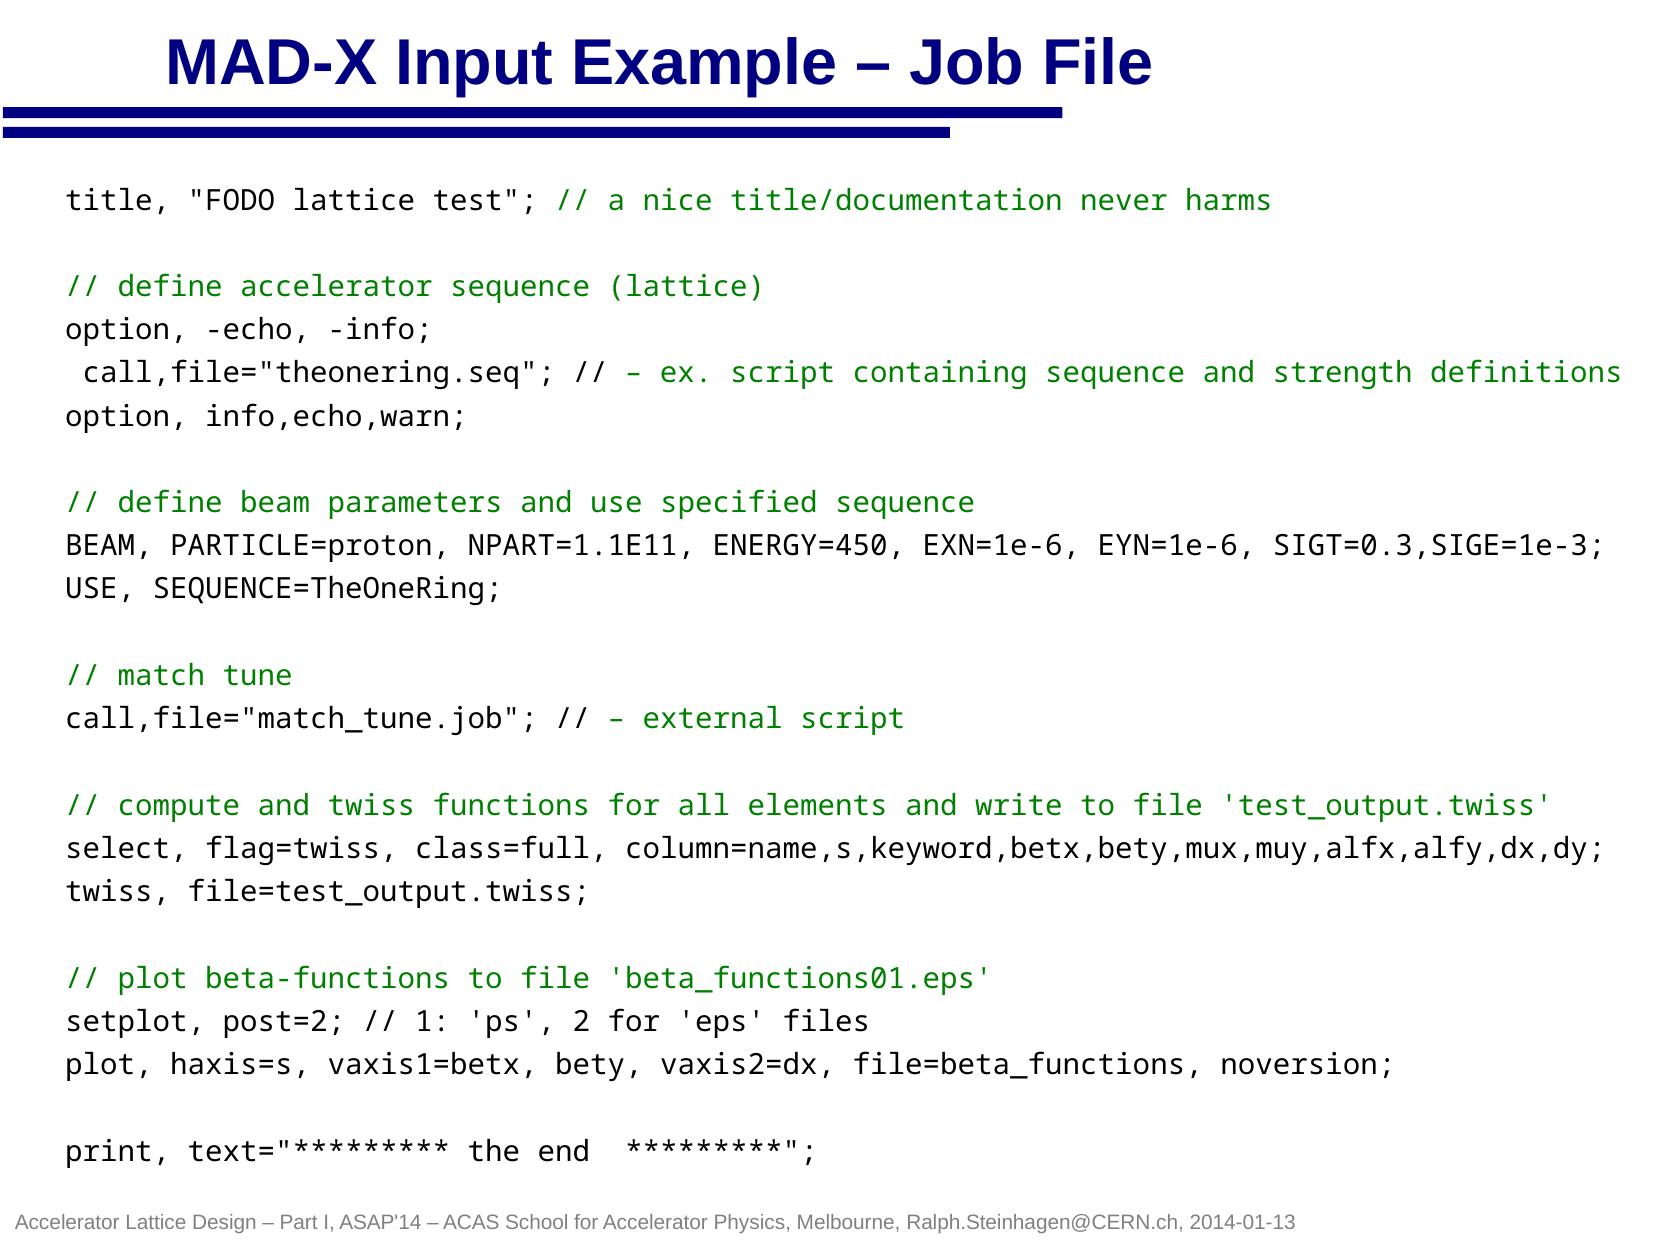

# MAD-X Input Example – Job File
title, "FODO lattice test"; // a nice title/documentation never harms
// define accelerator sequence (lattice)
option, -echo, -info;
 call,file="theonering.seq"; // – ex. script containing sequence and strength definitions
option, info,echo,warn;
// define beam parameters and use specified sequence
BEAM, PARTICLE=proton, NPART=1.1E11, ENERGY=450, EXN=1e-6, EYN=1e-6, SIGT=0.3,SIGE=1e-3;
USE, SEQUENCE=TheOneRing;
// match tune
call,file="match_tune.job"; // – external script
// compute and twiss functions for all elements and write to file 'test_output.twiss'
select, flag=twiss, class=full, column=name,s,keyword,betx,bety,mux,muy,alfx,alfy,dx,dy;
twiss, file=test_output.twiss;
// plot beta-functions to file 'beta_functions01.eps'
setplot, post=2; // 1: 'ps', 2 for 'eps' files
plot, haxis=s, vaxis1=betx, bety, vaxis2=dx, file=beta_functions, noversion;
print, text="********* the end *********";